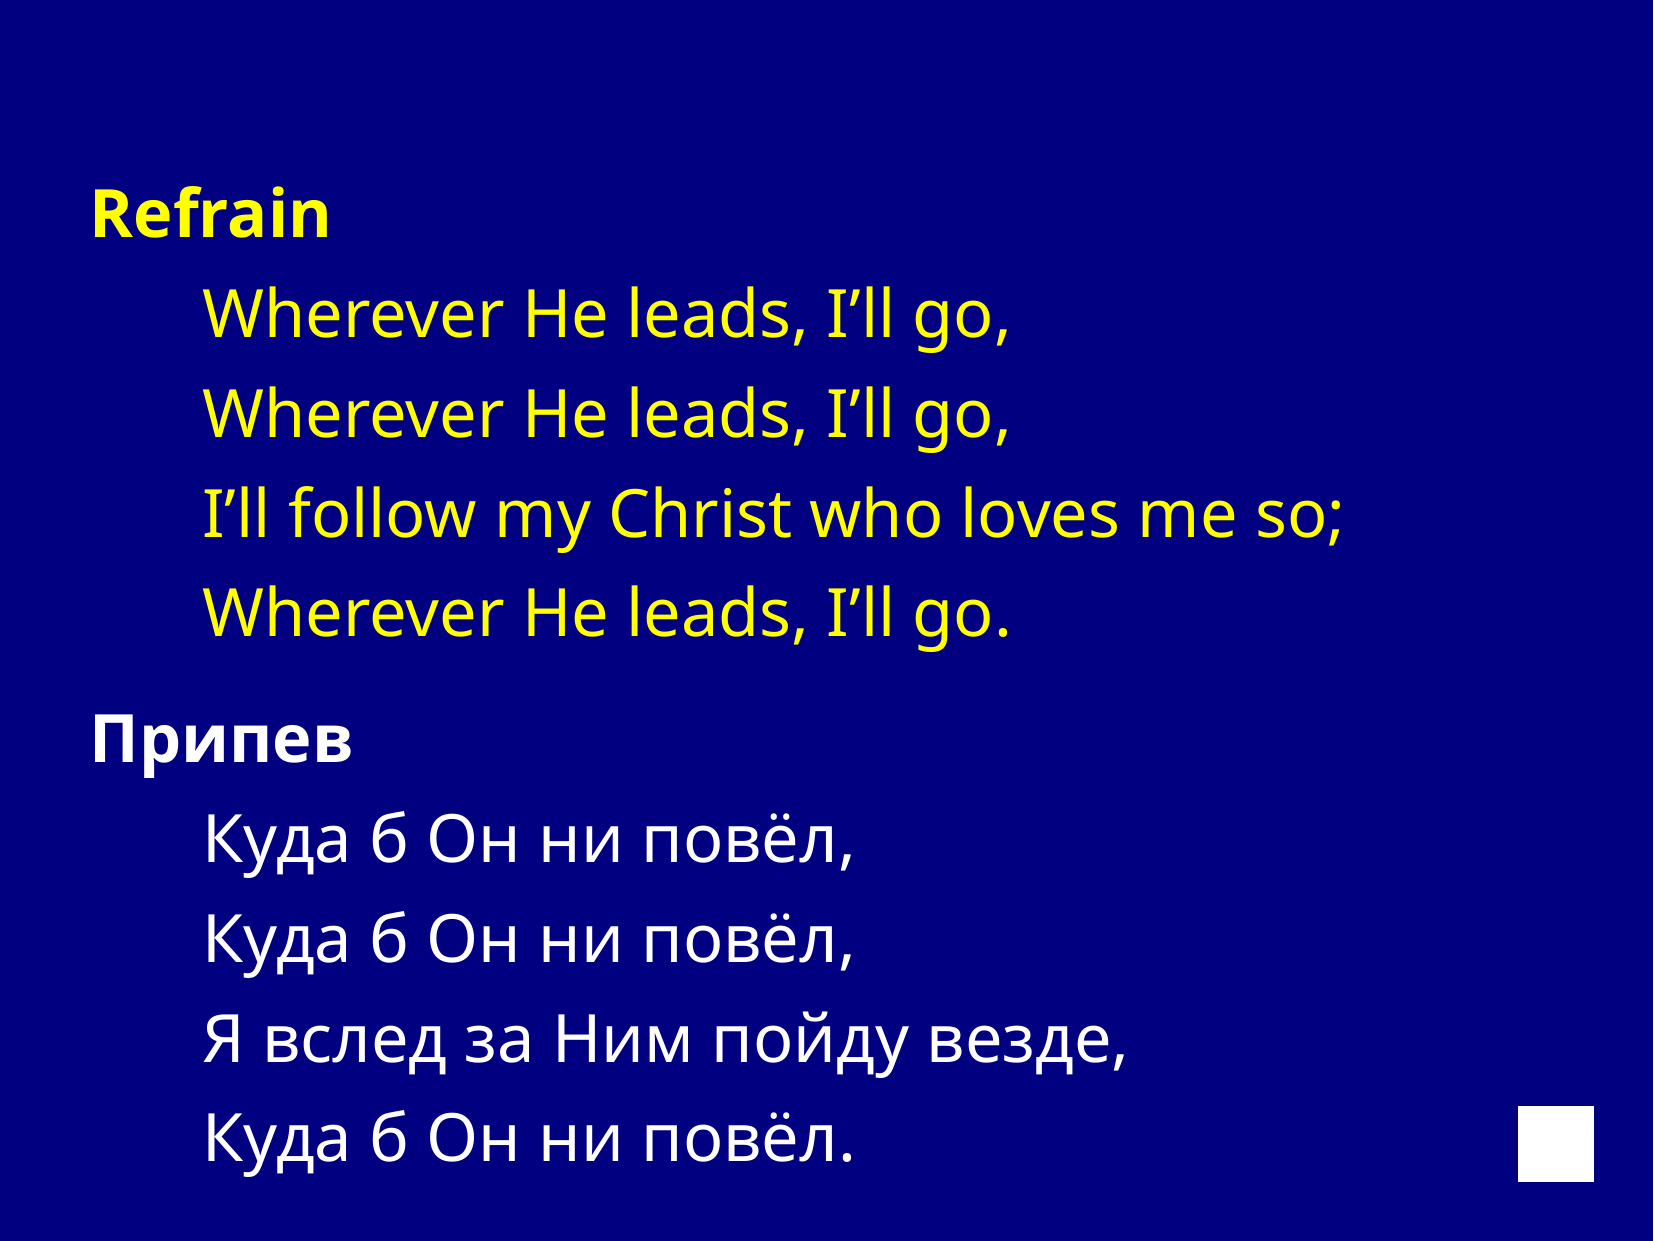

Refrain
	Wherever He leads, I’ll go,
	Wherever He leads, I’ll go,
	I’ll follow my Christ who loves me so;
	Wherever He leads, I’ll go.
Припев
	Куда б Он ни повёл,
	Куда б Он ни повёл,
	Я вслед за Ним пойду везде,
	Куда б Он ни повёл.